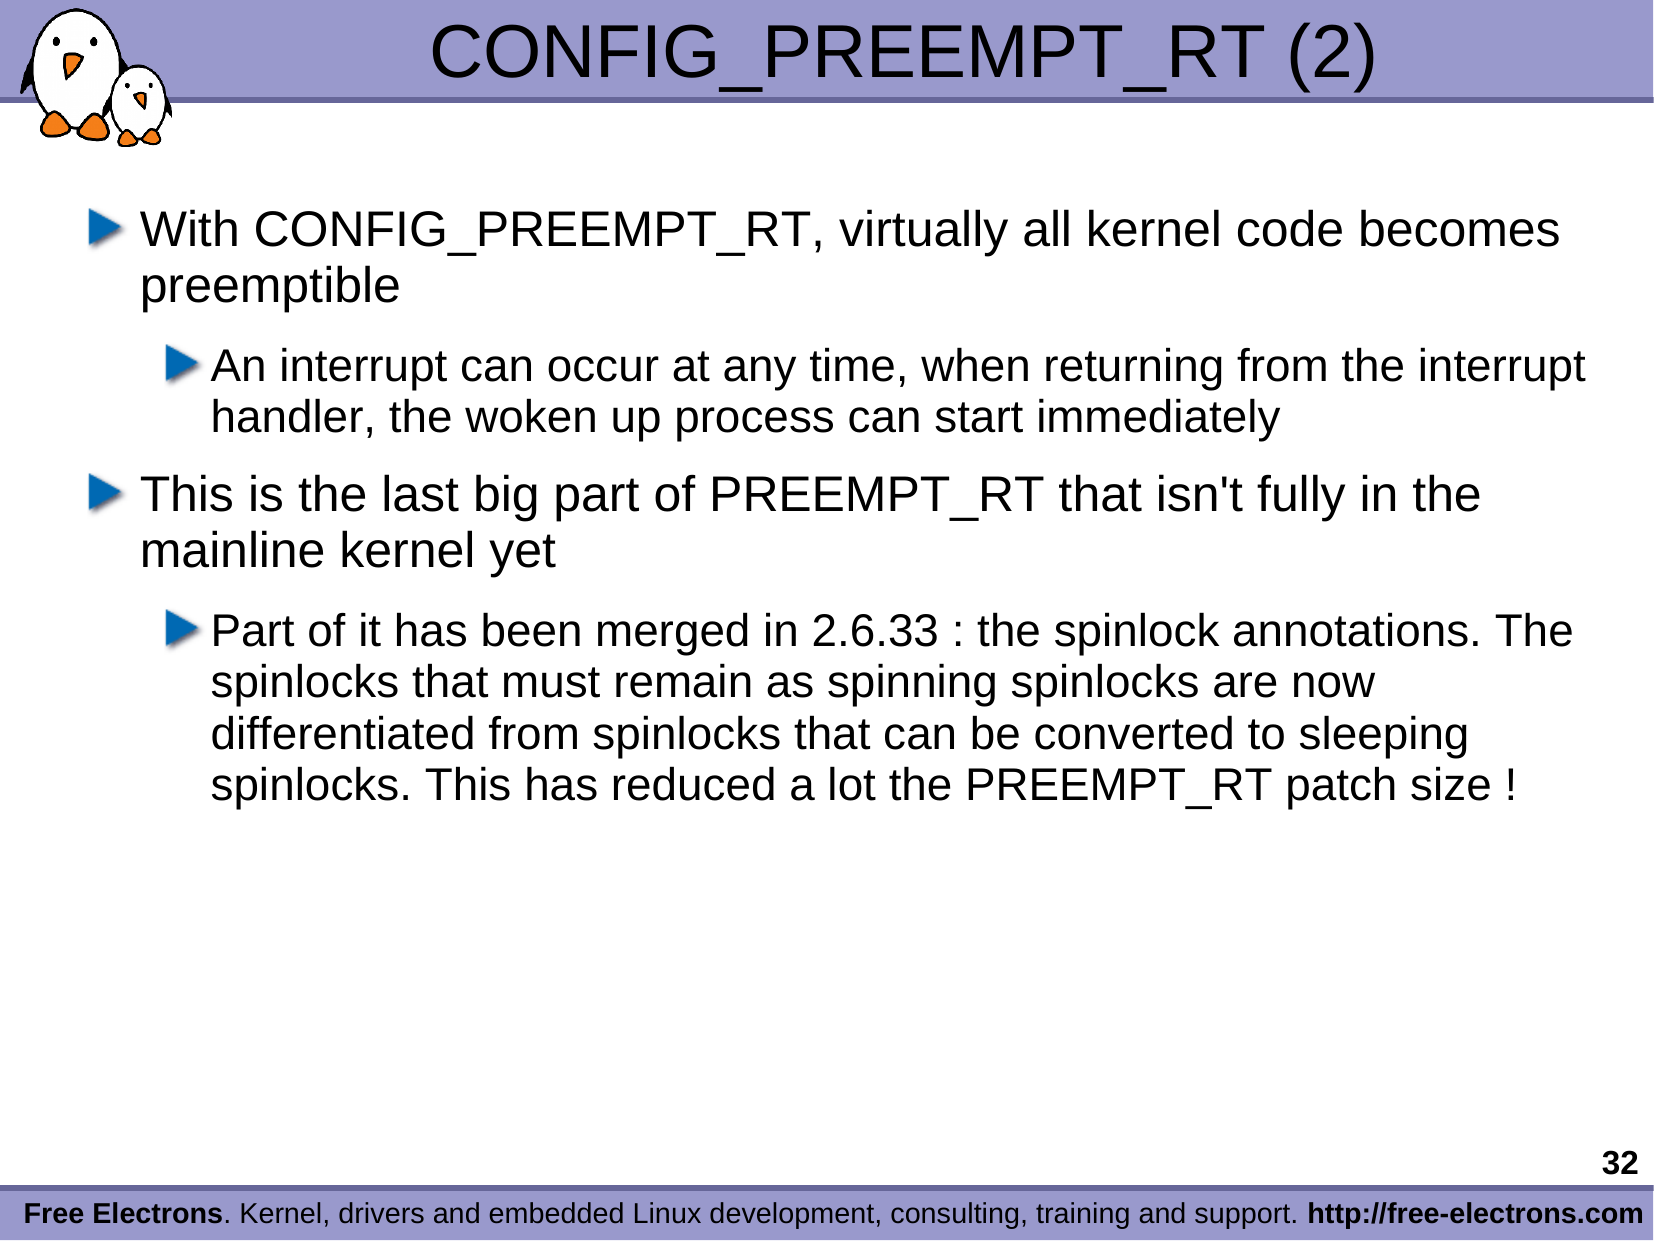

# CONFIG_PREEMPT_RT (2)
With CONFIG_PREEMPT_RT, virtually all kernel code becomes preemptible
An interrupt can occur at any time, when returning from the interrupt handler, the woken up process can start immediately
This is the last big part of PREEMPT_RT that isn't fully in the mainline kernel yet
Part of it has been merged in 2.6.33 : the spinlock annotations. The spinlocks that must remain as spinning spinlocks are now differentiated from spinlocks that can be converted to sleeping spinlocks. This has reduced a lot the PREEMPT_RT patch size !